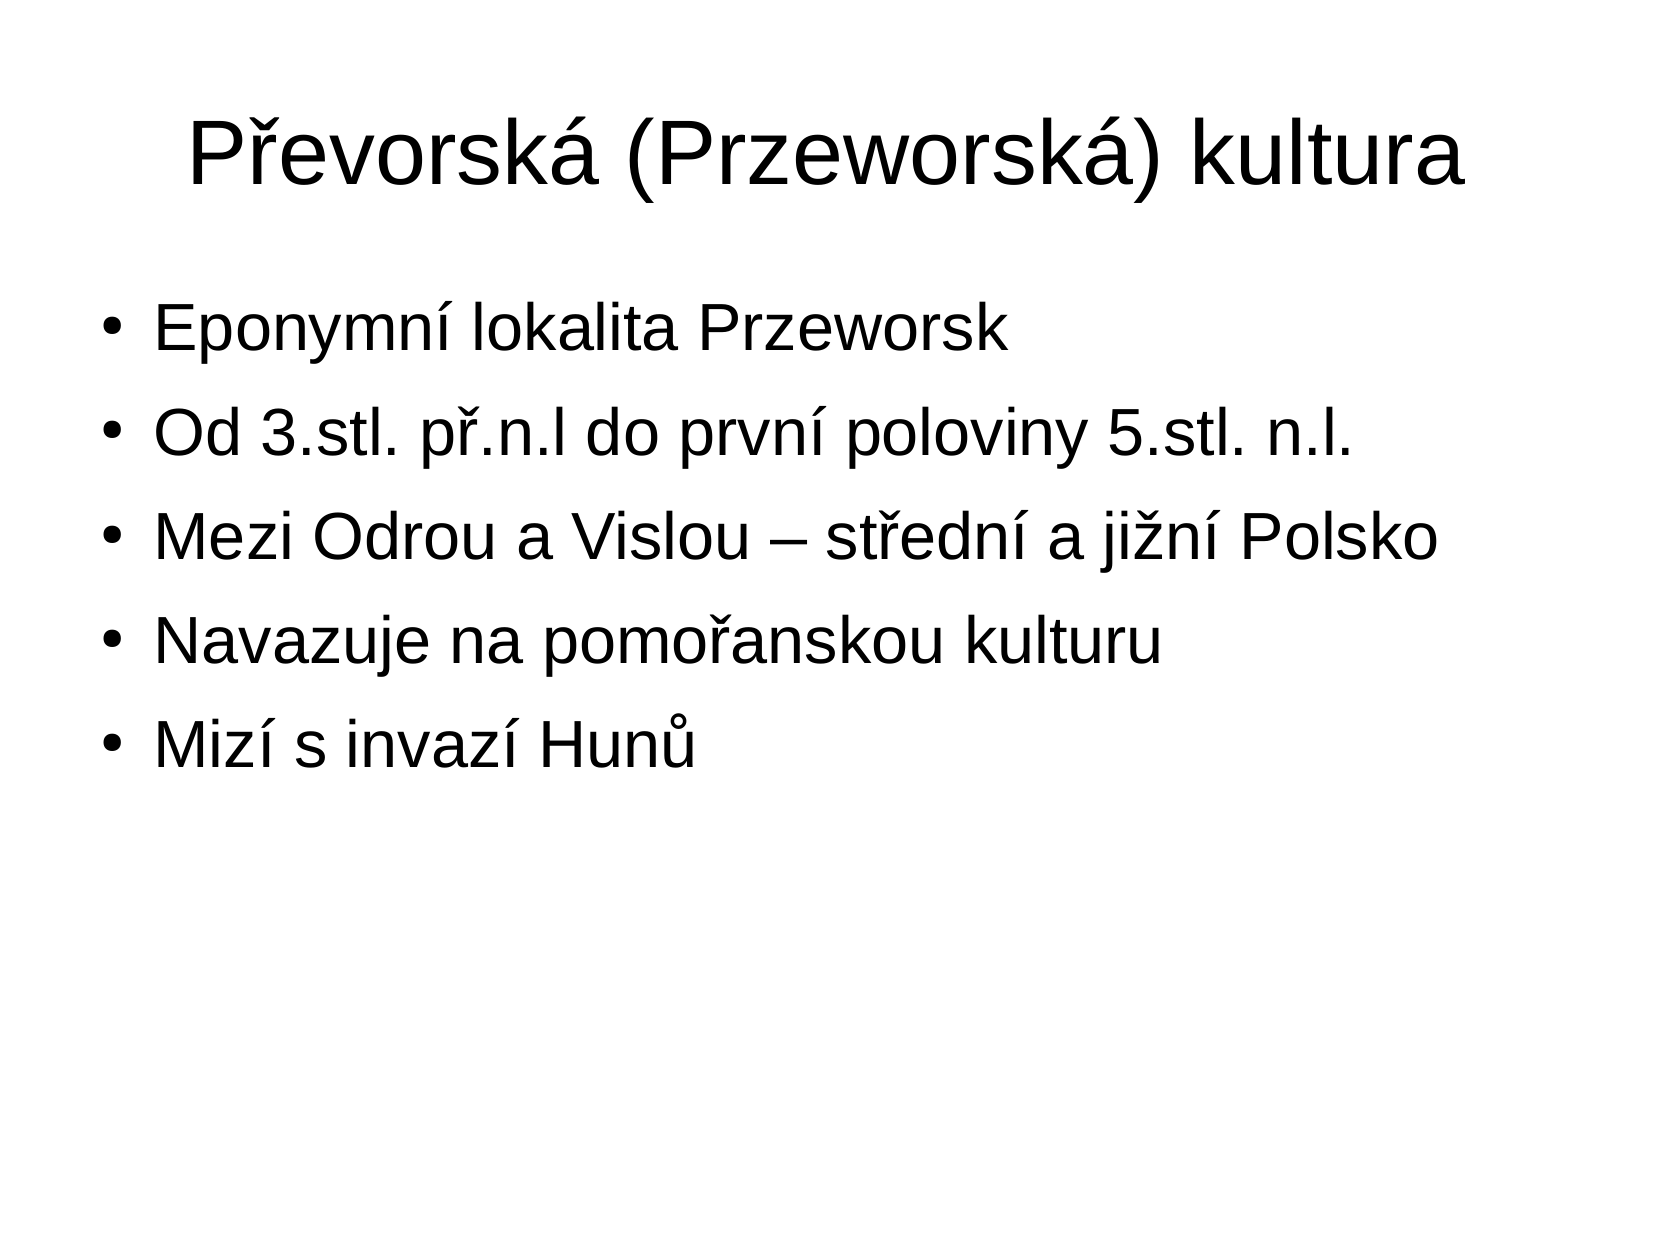

# Převorská (Przeworská) kultura
Eponymní lokalita Przeworsk
Od 3.stl. př.n.l do první poloviny 5.stl. n.l.
Mezi Odrou a Vislou – střední a jižní Polsko
Navazuje na pomořanskou kulturu
Mizí s invazí Hunů